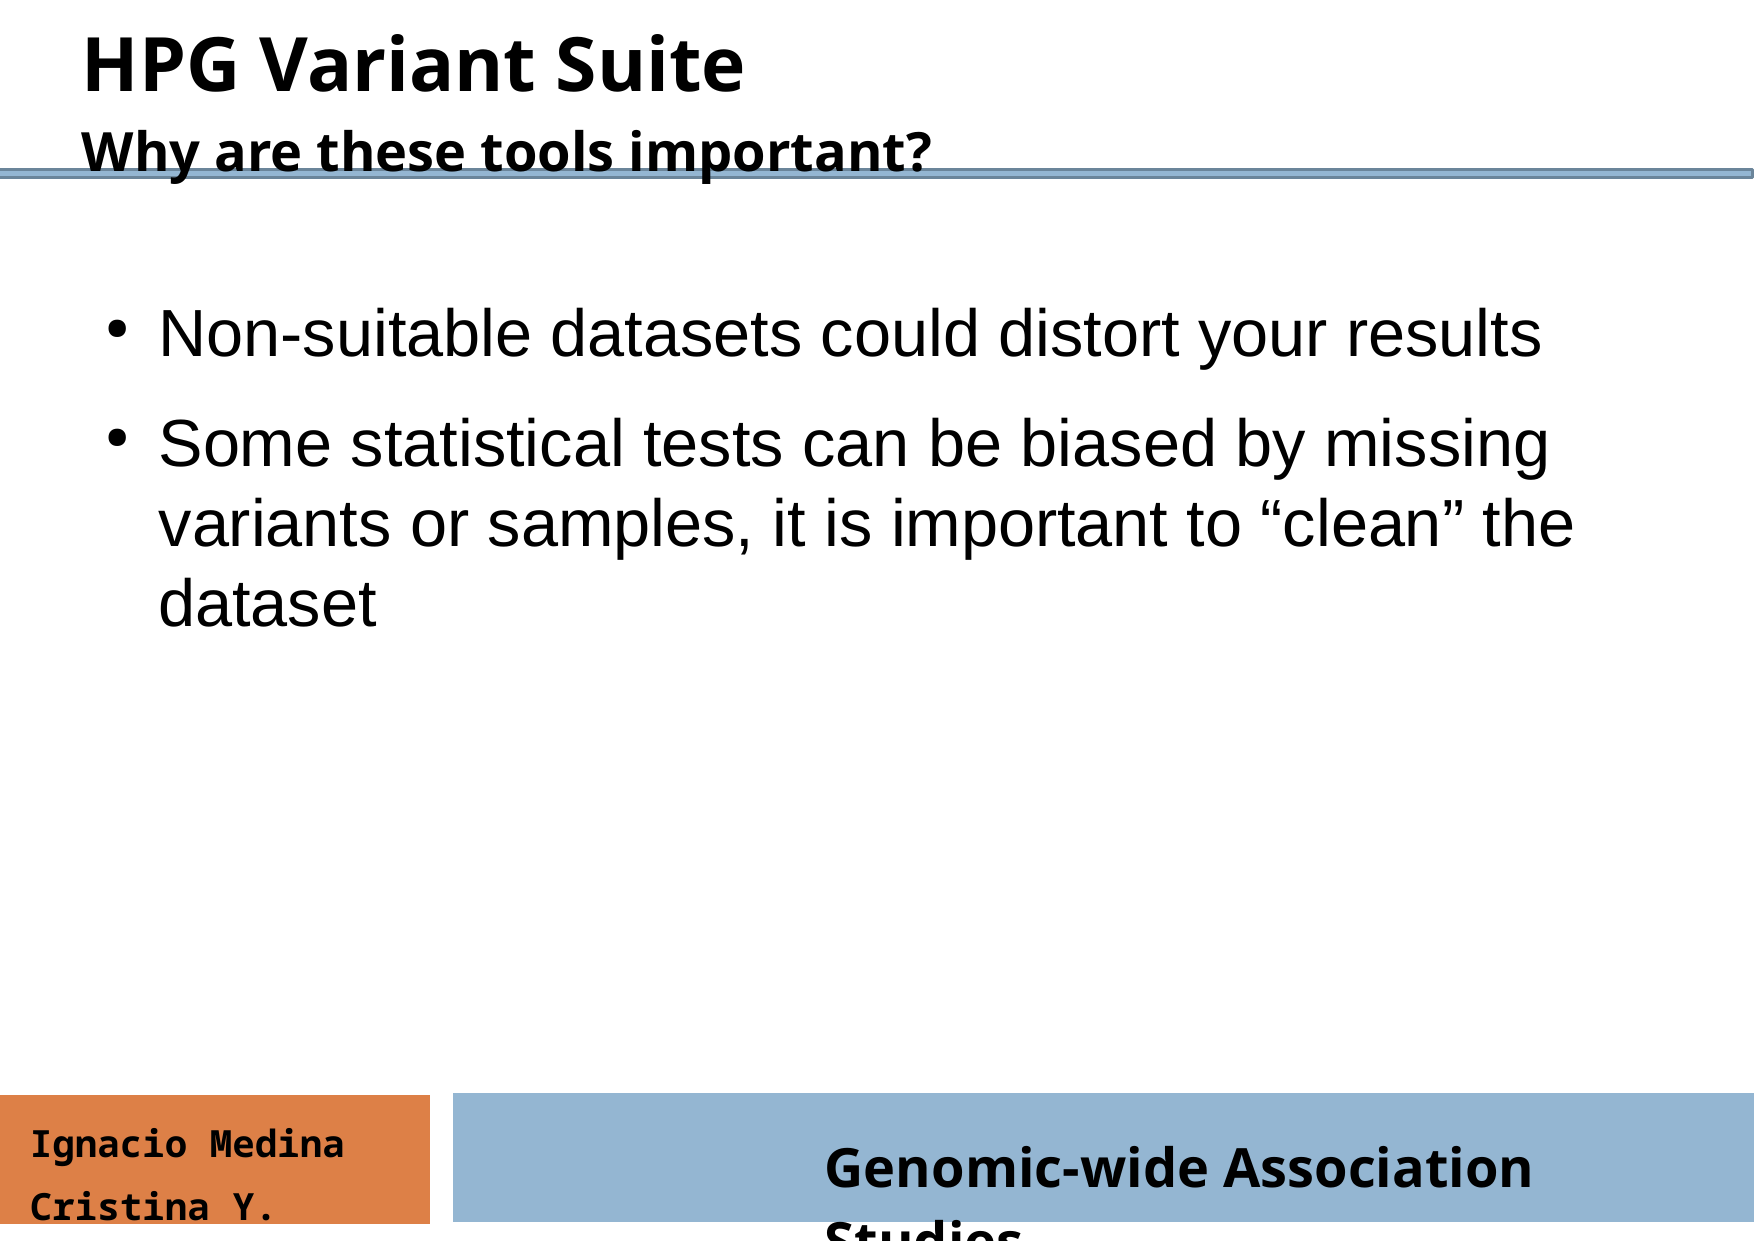

HPG Variant Suite
Why are these tools important?
# Non-suitable datasets could distort your results
Some statistical tests can be biased by missing variants or samples, it is important to “clean” the dataset
Ignacio Medina
Cristina Y. González
Genomic-wide Association Studies